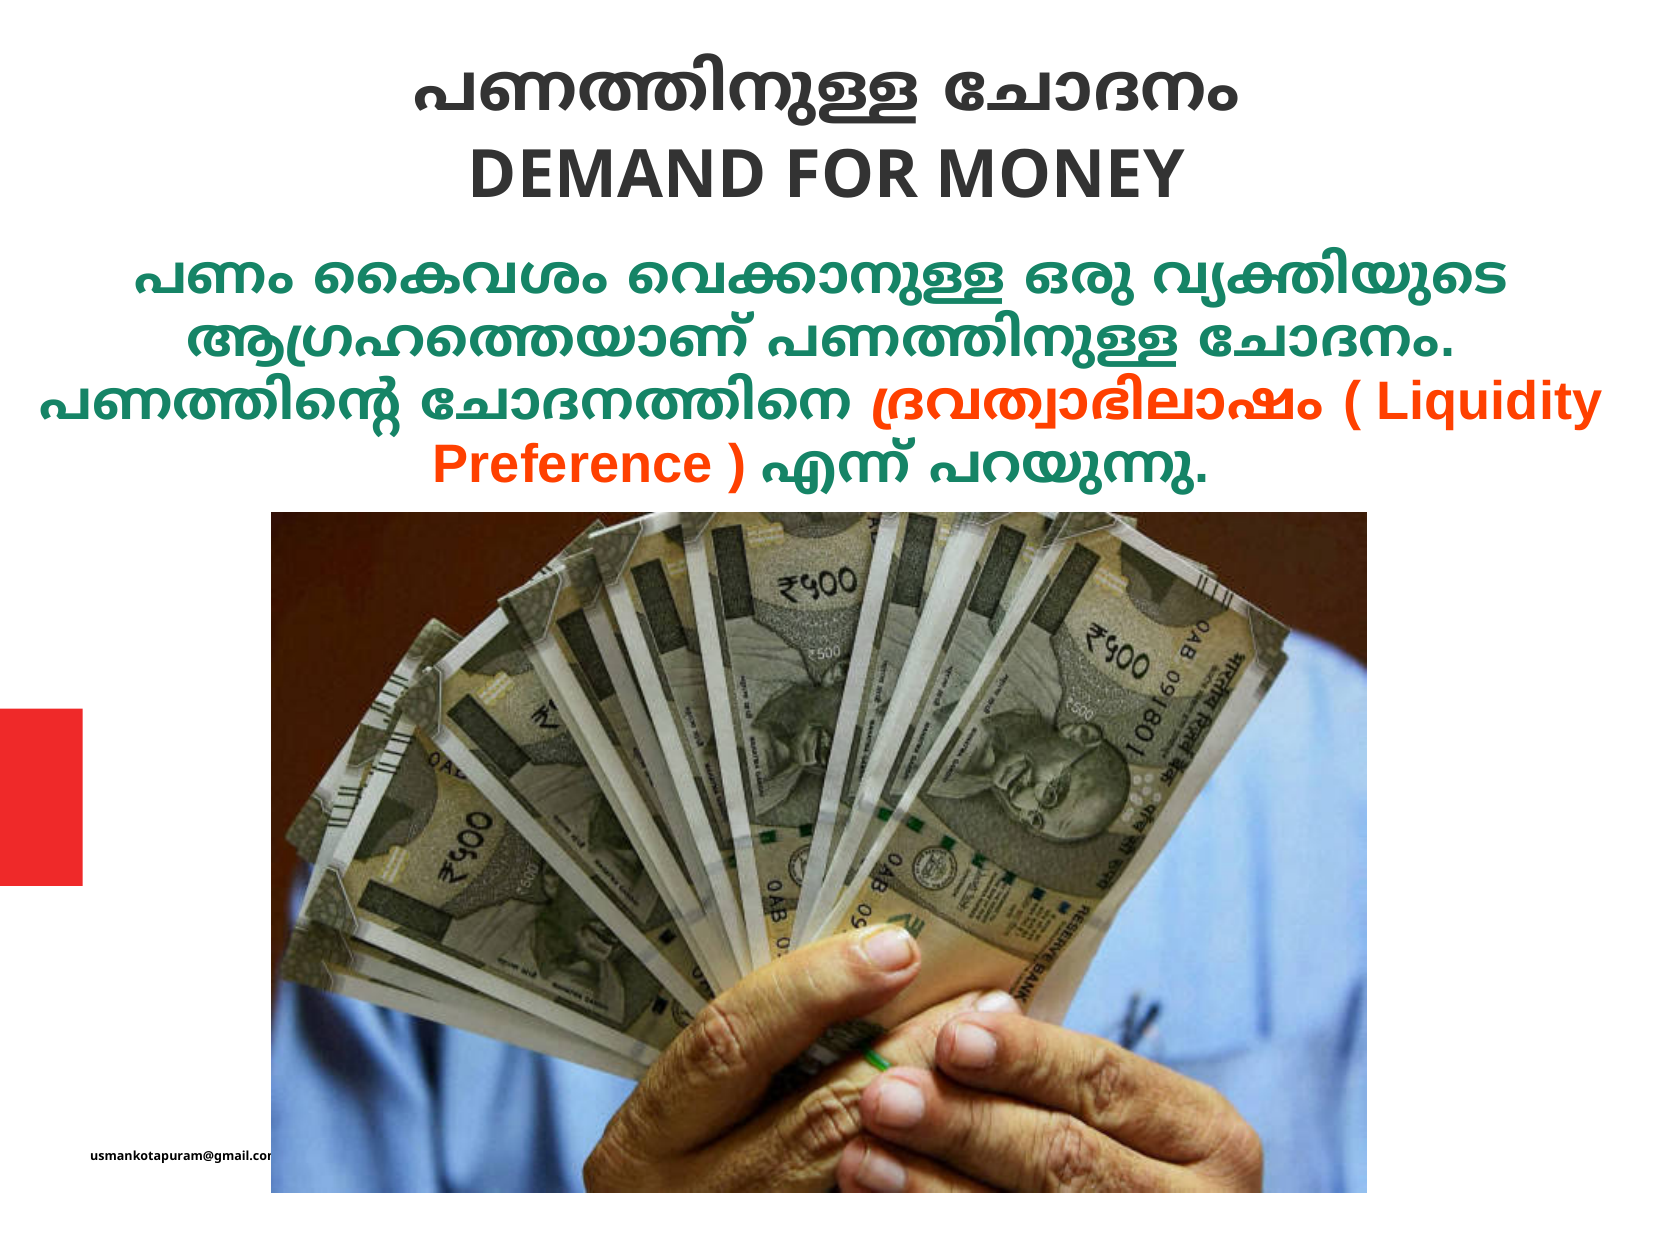

# പണത്തിനുള്ള ചോദനം DEMAND FOR MONEY
പണം കൈവശം വെക്കാനുള്ള ഒരു വ്യക്തിയുടെ ആഗ്രഹത്തെയാണ് പണത്തിനുള്ള ചോദനം.
പണത്തിന്റെ ചോദനത്തിനെ ദ്രവത്വാഭിലാഷം ( Liquidity Preference ) എന്ന് പറയുന്നു.